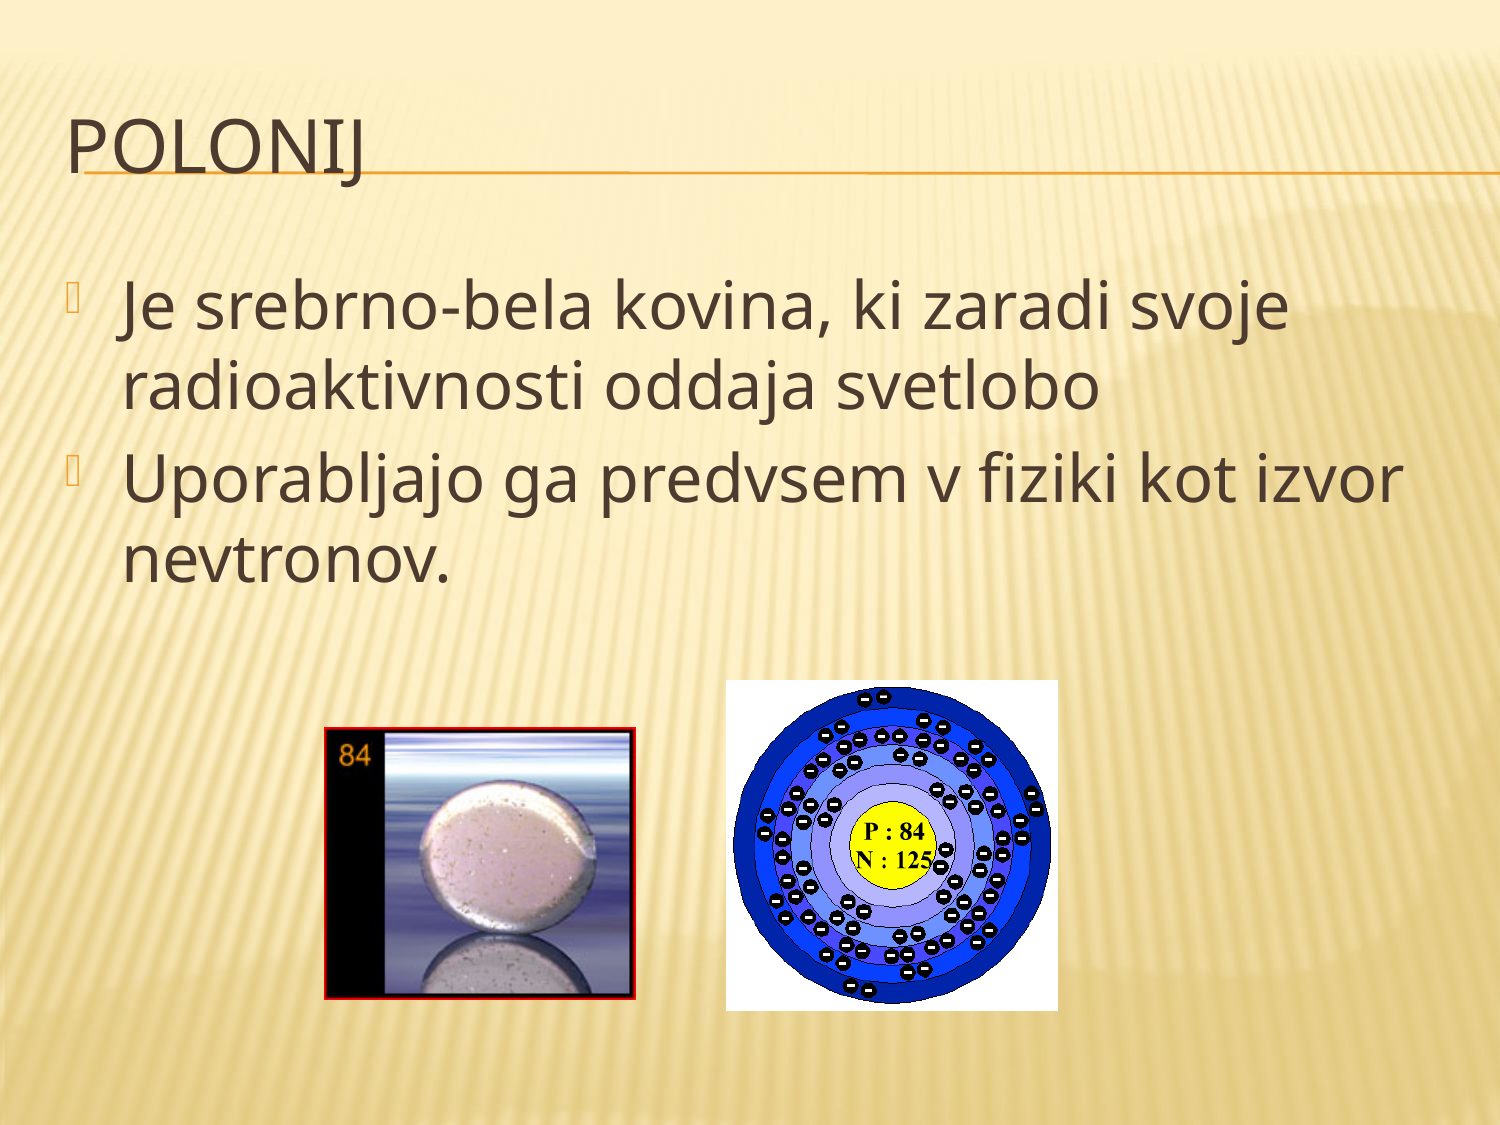

# POLONIJ
Je srebrno-bela kovina, ki zaradi svoje radioaktivnosti oddaja svetlobo
Uporabljajo ga predvsem v fiziki kot izvor nevtronov.